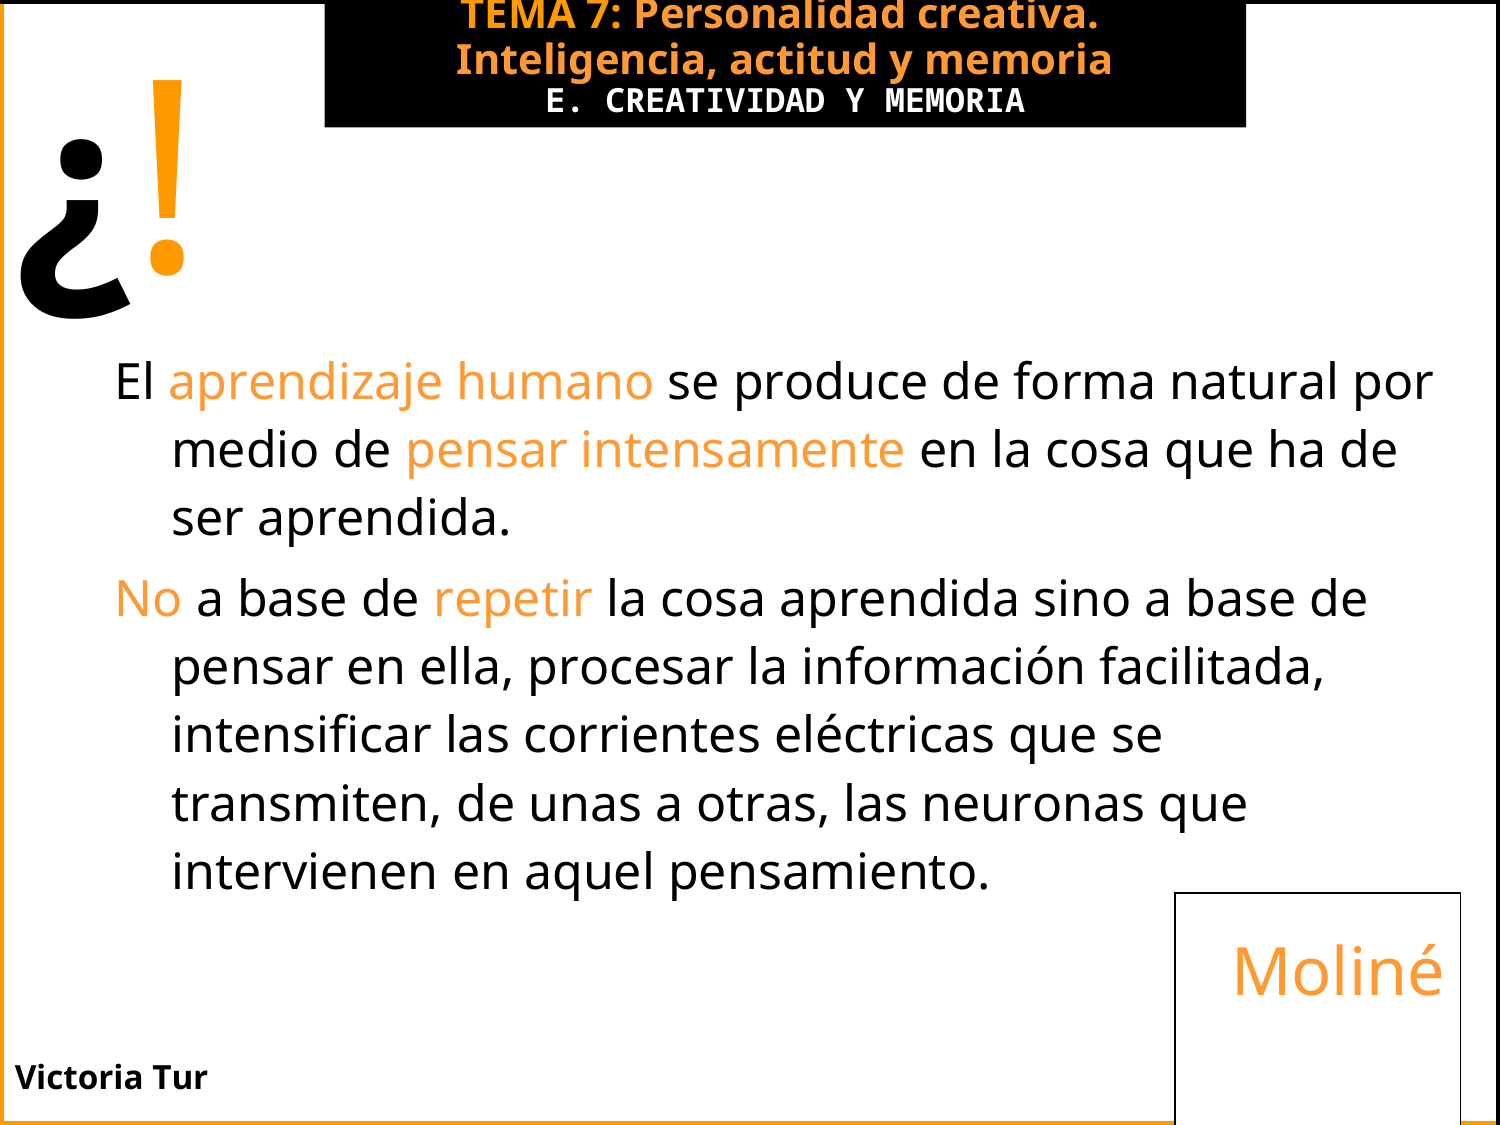

El aprendizaje humano se produce de forma natural por medio de pensar intensamente en la cosa que ha de ser aprendida.
No a base de repetir la cosa aprendida sino a base de pensar en ella, procesar la información facilitada, intensificar las corrientes eléctricas que se transmiten, de unas a otras, las neuronas que intervienen en aquel pensamiento.
# Moliné